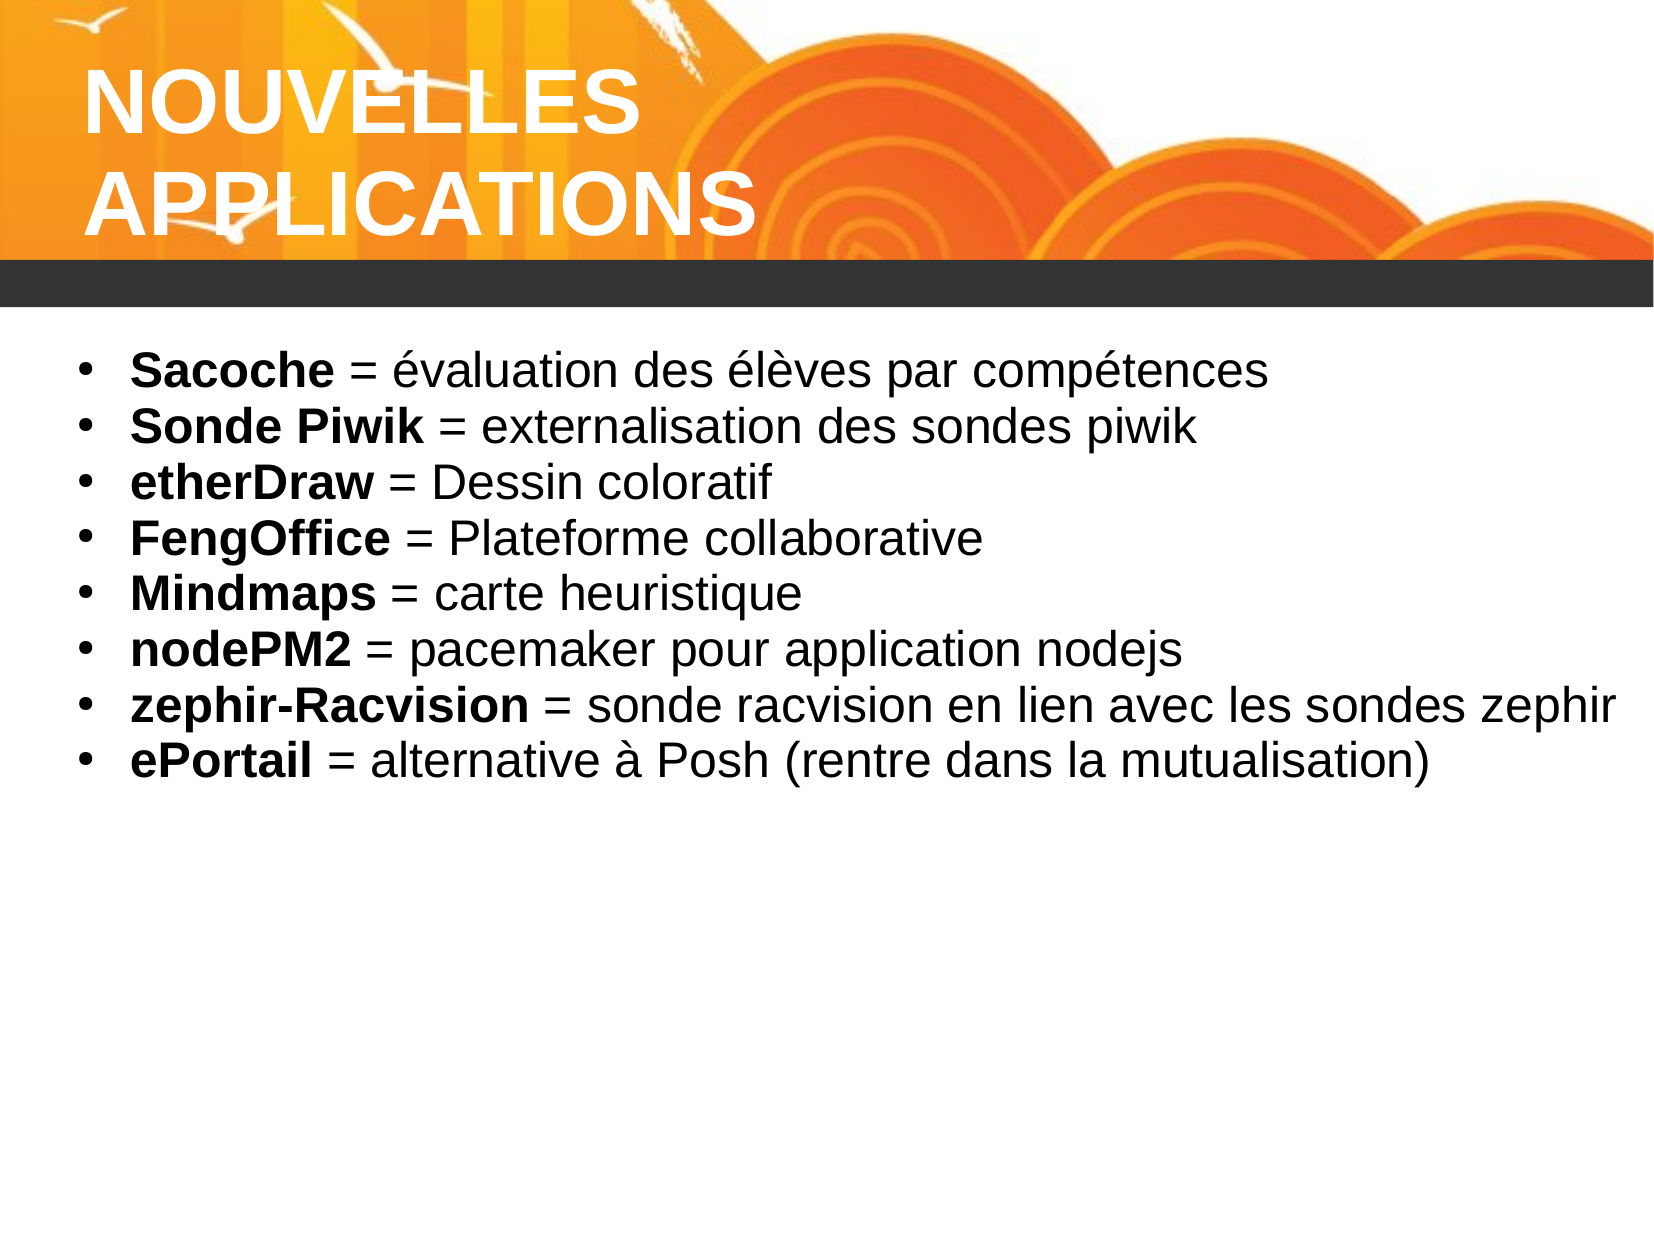

NOUVELLES
APPLICATIONS
# Sacoche = évaluation des élèves par compétences
Sonde Piwik = externalisation des sondes piwik
etherDraw = Dessin coloratif
FengOffice = Plateforme collaborative
Mindmaps = carte heuristique
nodePM2 = pacemaker pour application nodejs
zephir-Racvision = sonde racvision en lien avec les sondes zephir
ePortail = alternative à Posh (rentre dans la mutualisation)